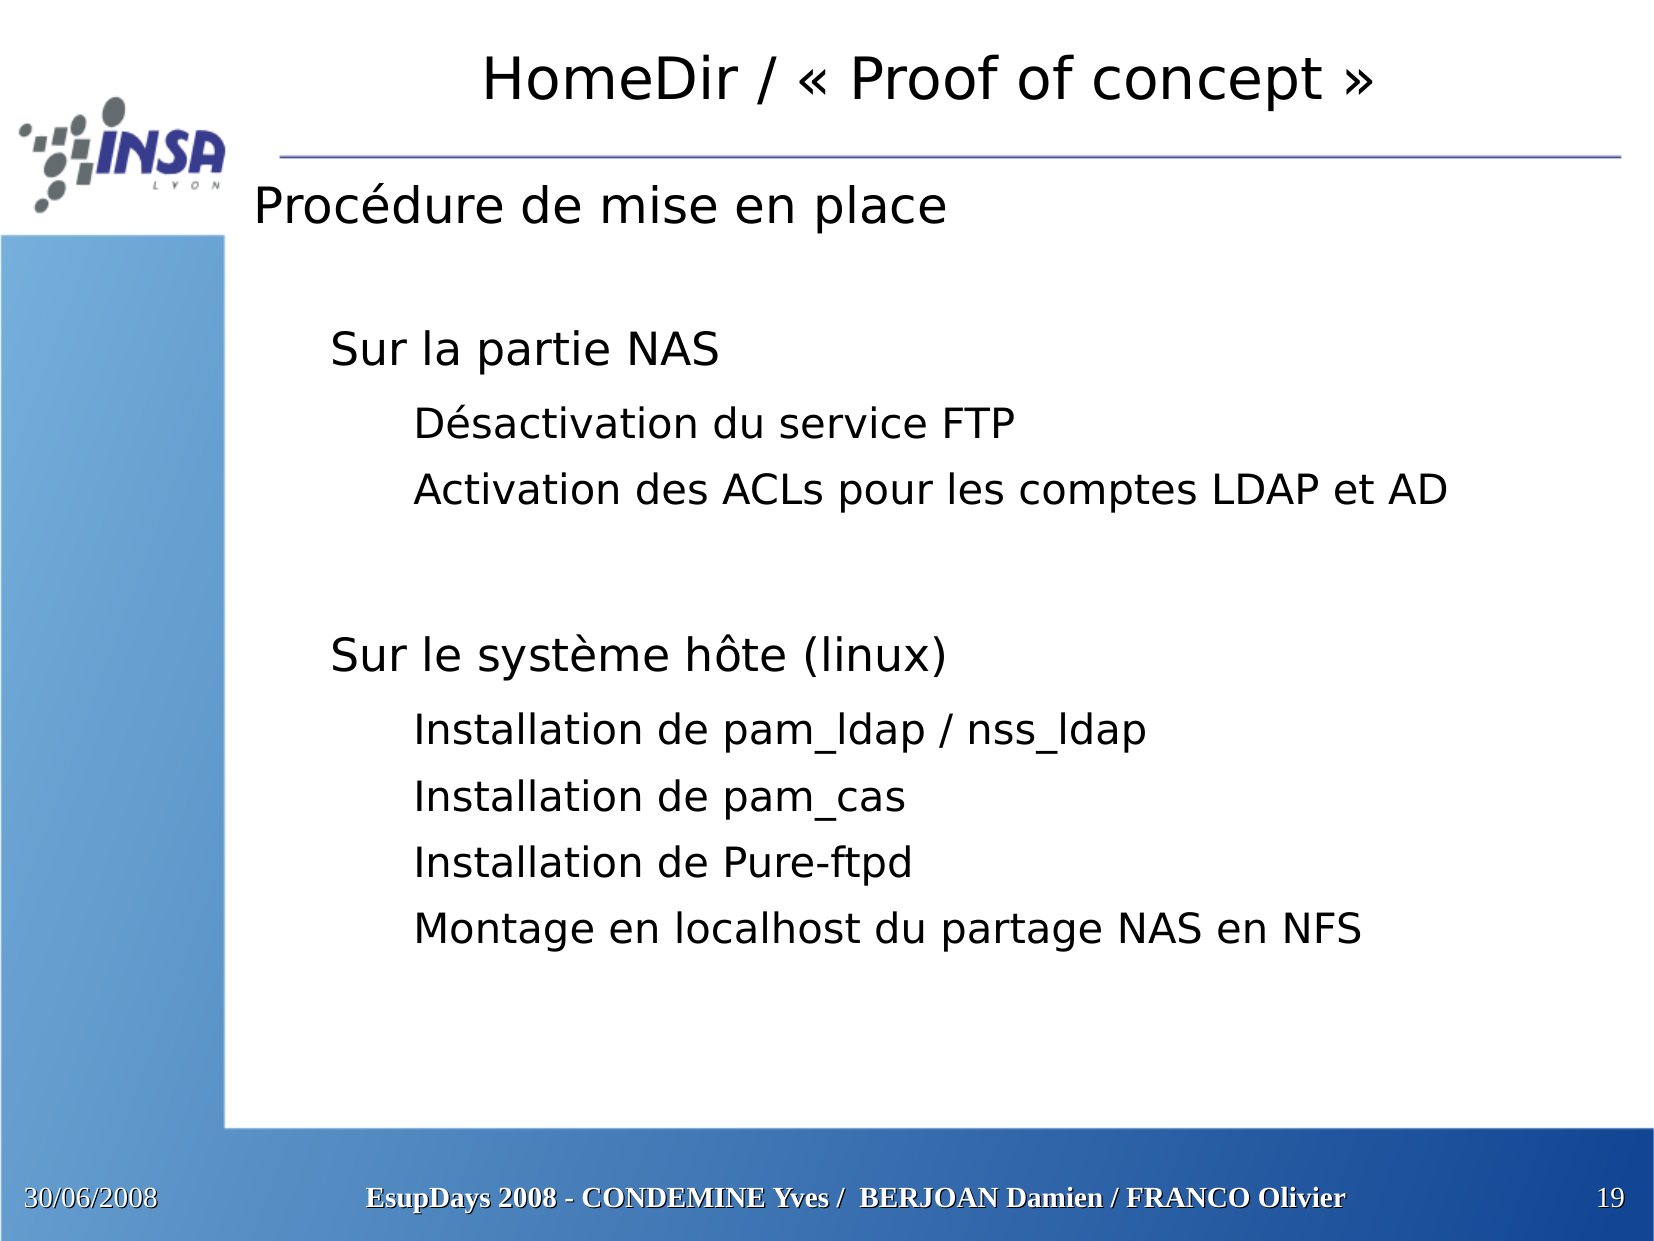

# HomeDir / « Proof of concept »
Procédure de mise en place
Sur la partie NAS
Désactivation du service FTP
Activation des ACLs pour les comptes LDAP et AD
Sur le système hôte (linux)
Installation de pam_ldap / nss_ldap
Installation de pam_cas
Installation de Pure-ftpd
Montage en localhost du partage NAS en NFS
30/06/2008
EsupDays 2008 - CONDEMINE Yves / BERJOAN Damien / FRANCO Olivier
19